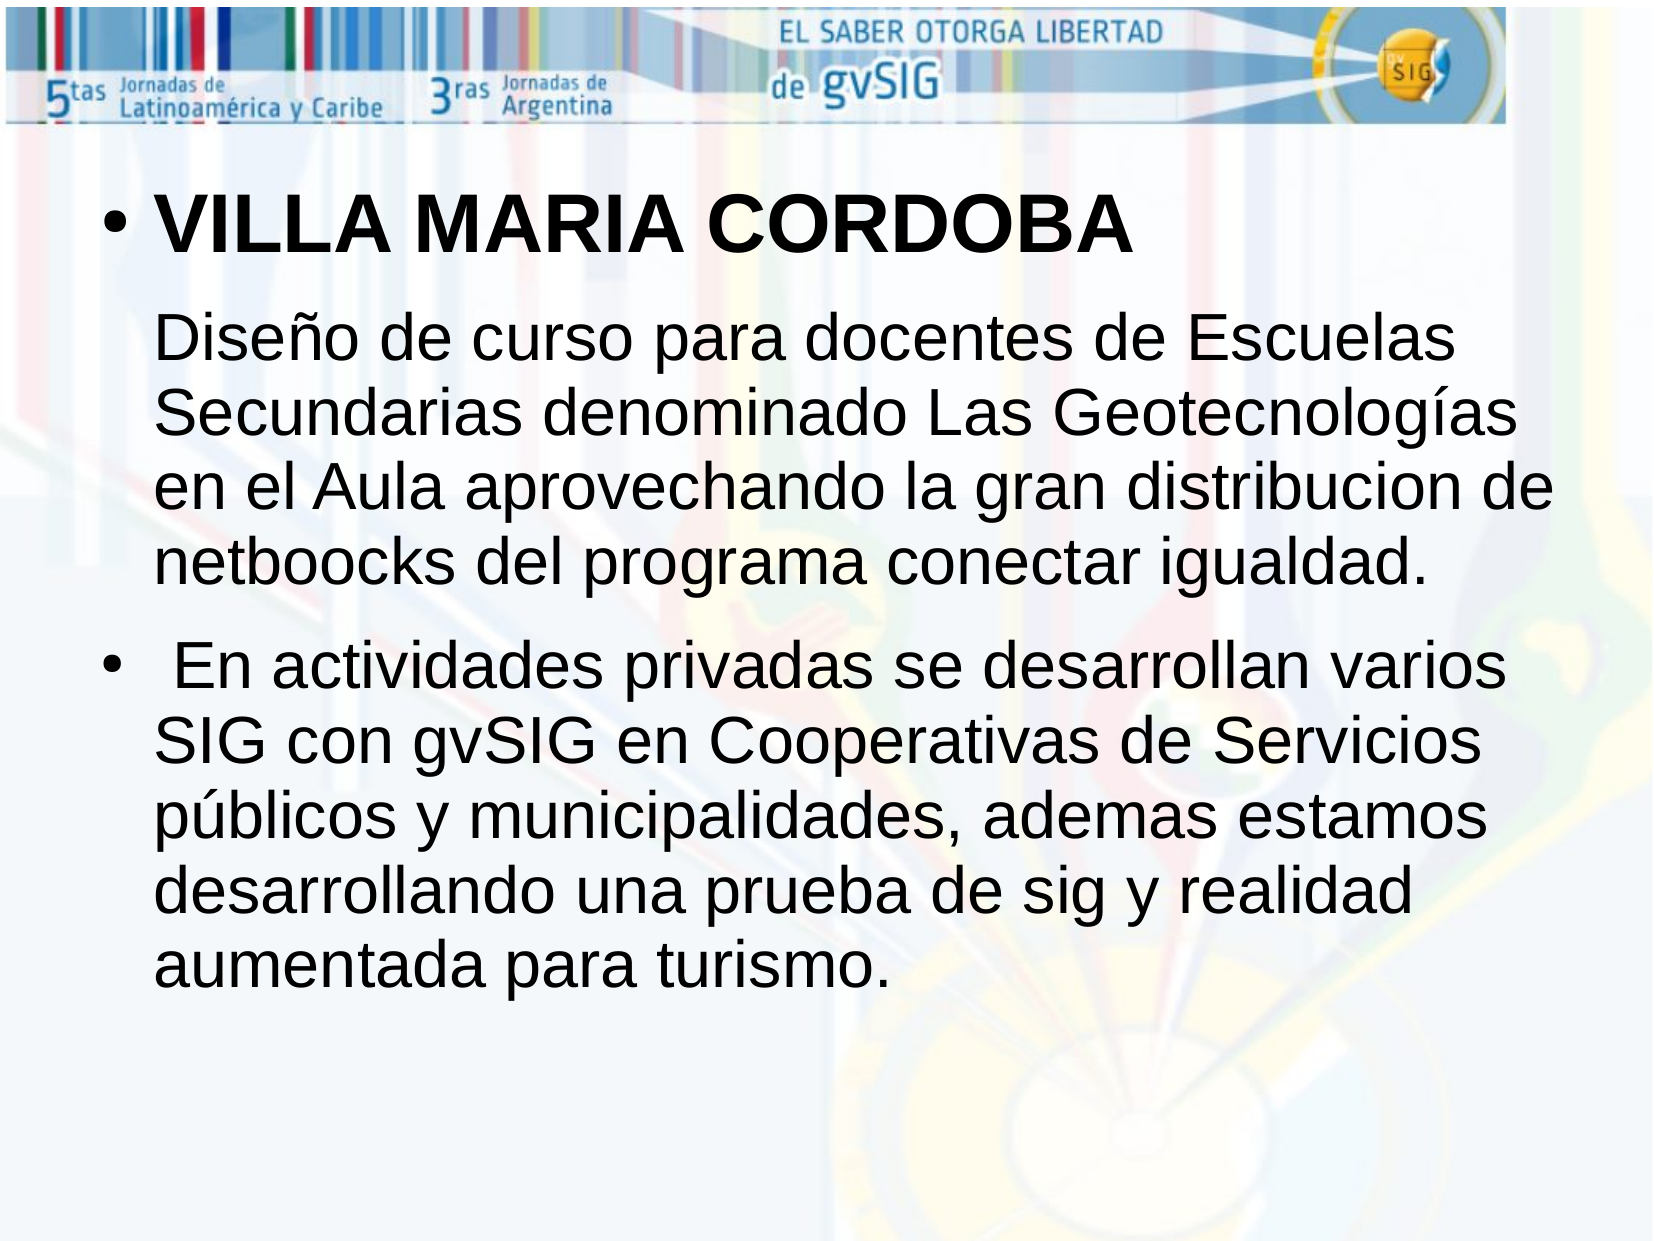

# VILLA MARIA CORDOBA
Diseño de curso para docentes de Escuelas Secundarias denominado Las Geotecnologías en el Aula aprovechando la gran distribucion de netboocks del programa conectar igualdad.
 En actividades privadas se desarrollan varios SIG con gvSIG en Cooperativas de Servicios públicos y municipalidades, ademas estamos desarrollando una prueba de sig y realidad aumentada para turismo.